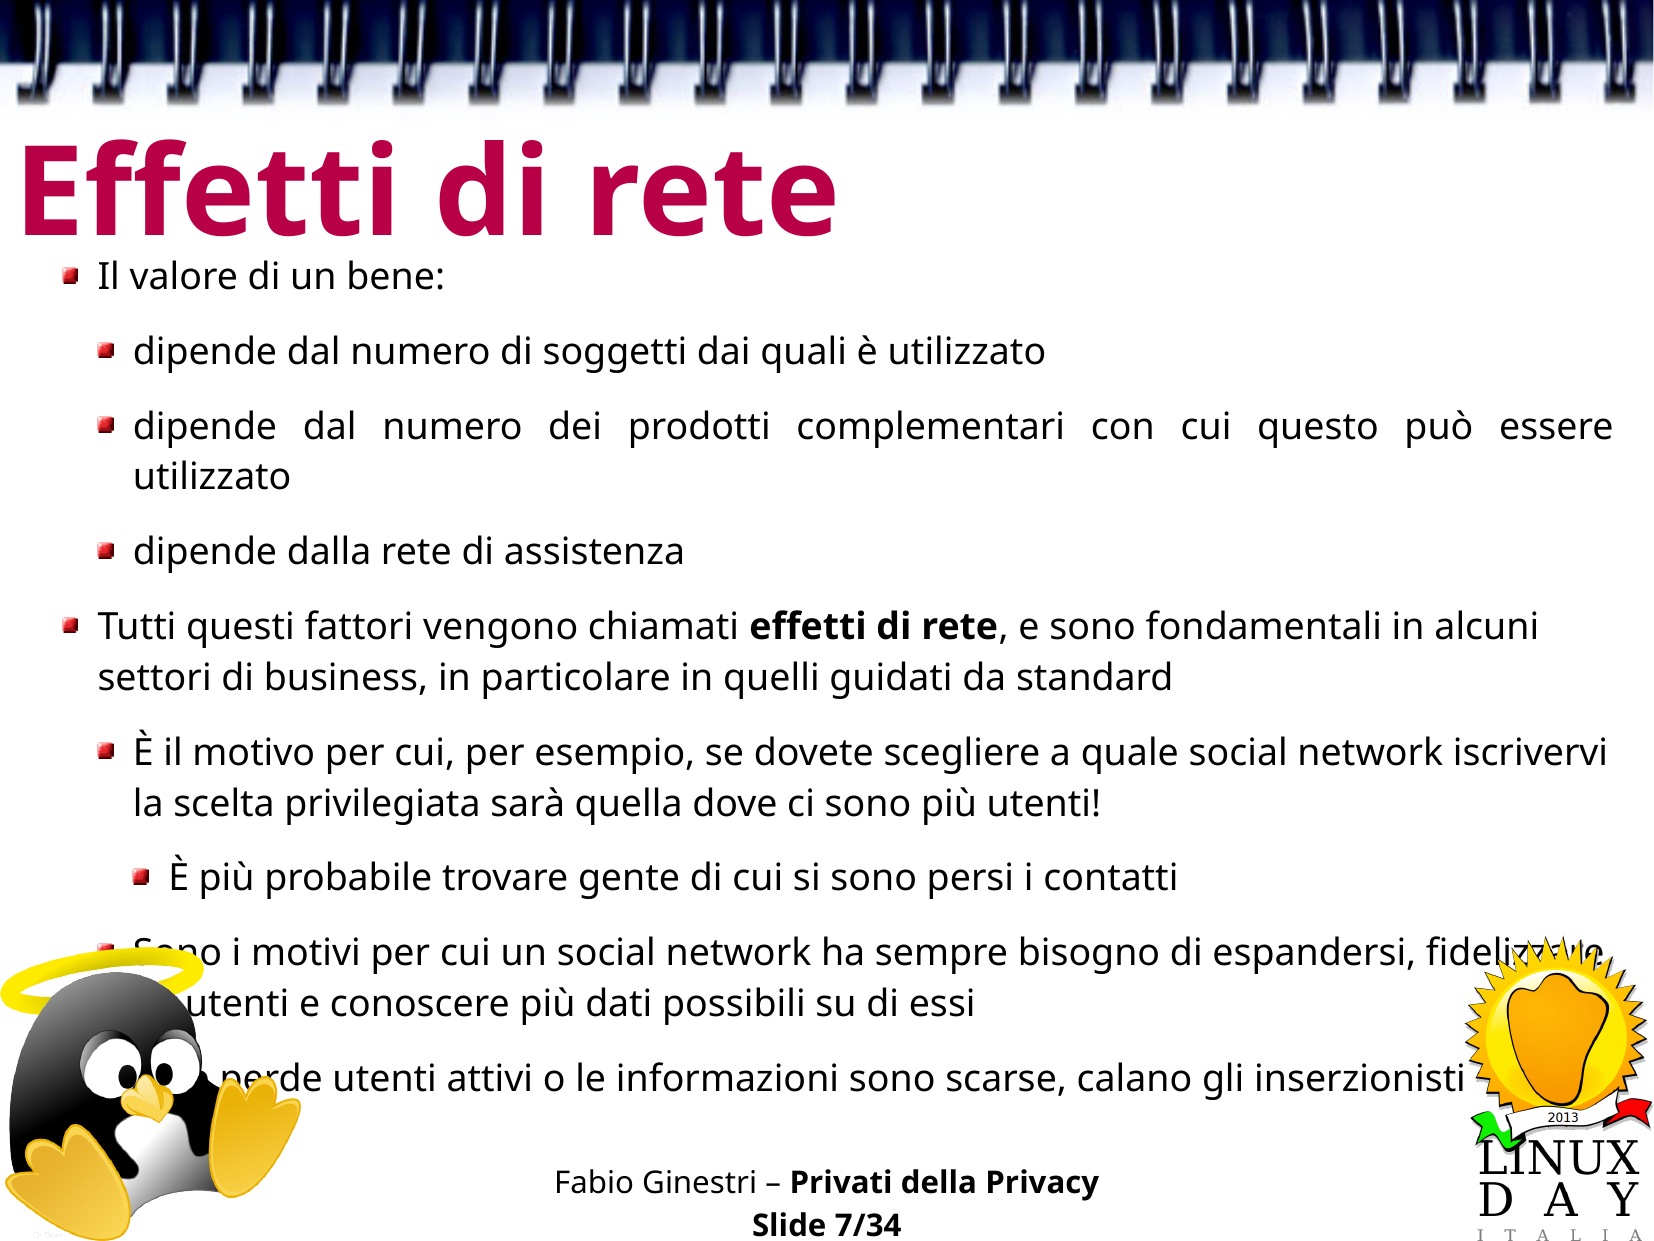

Effetti di rete
Il valore di un bene:
dipende dal numero di soggetti dai quali è utilizzato
dipende dal numero dei prodotti complementari con cui questo può essere utilizzato
dipende dalla rete di assistenza
Tutti questi fattori vengono chiamati effetti di rete, e sono fondamentali in alcuni settori di business, in particolare in quelli guidati da standard
È il motivo per cui, per esempio, se dovete scegliere a quale social network iscrivervi la scelta privilegiata sarà quella dove ci sono più utenti!
È più probabile trovare gente di cui si sono persi i contatti
Sono i motivi per cui un social network ha sempre bisogno di espandersi, fidelizzare gli utenti e conoscere più dati possibili su di essi
Se perde utenti attivi o le informazioni sono scarse, calano gli inserzionisti
Fabio Ginestri – Privati della Privacy
Slide /34